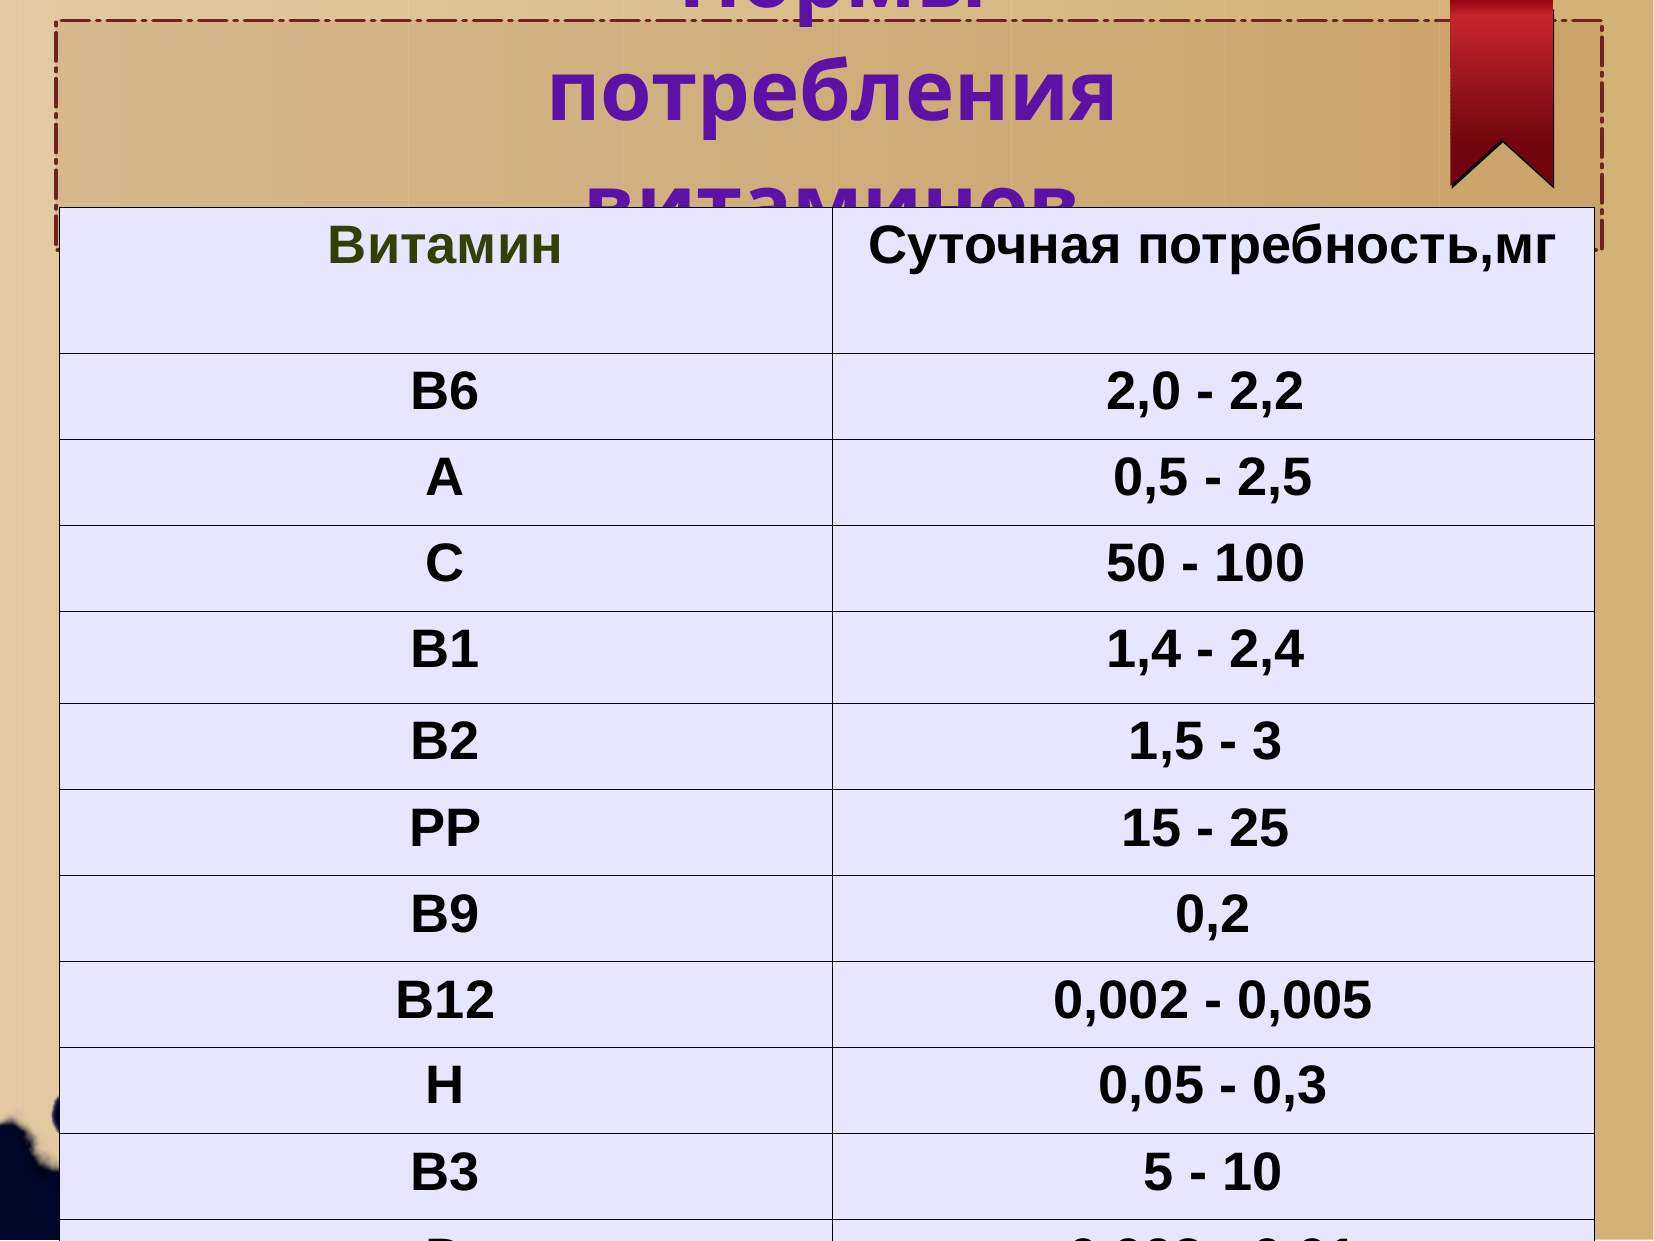

# Нормы потребления витаминов
| Витамин | Суточная потребность,мг |
| --- | --- |
| В6 | 2,0 - 2,2 |
| А | 0,5 - 2,5 |
| С | 50 - 100 |
| В1 | 1,4 - 2,4 |
| В2 | 1,5 - 3 |
| РР | 15 - 25 |
| В9 | 0,2 |
| В12 | 0,002 - 0,005 |
| Н | 0,05 - 0,3 |
| В3 | 5 - 10 |
| D | 0,002 - 0,01 |